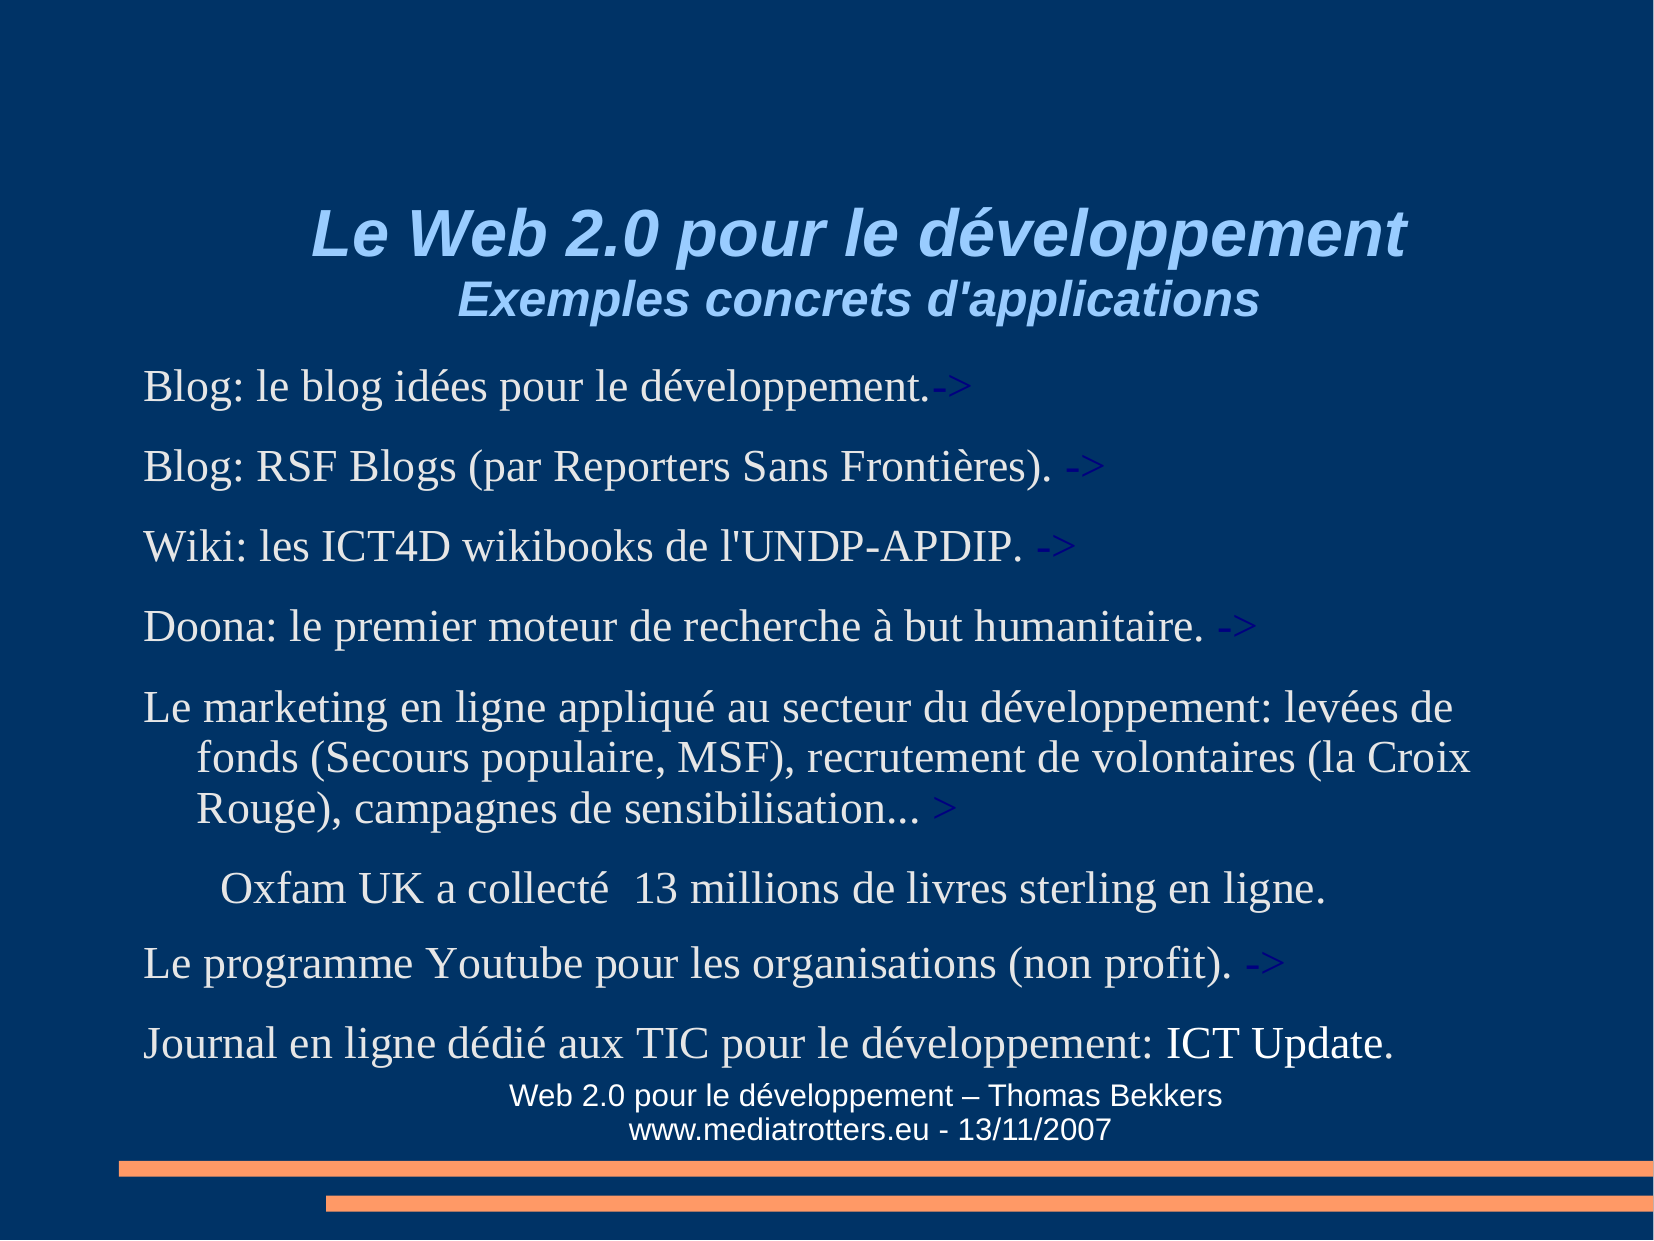

Le Web 2.0 pour le développement
Exemples concrets d'applications
# Blog: le blog idées pour le développement.->
Blog: RSF Blogs (par Reporters Sans Frontières). ->
Wiki: les ICT4D wikibooks de l'UNDP-APDIP. ->
Doona: le premier moteur de recherche à but humanitaire. ->
Le marketing en ligne appliqué au secteur du développement: levées de fonds (Secours populaire, MSF), recrutement de volontaires (la Croix Rouge), campagnes de sensibilisation... >
Oxfam UK a collecté 13 millions de livres sterling en ligne.
Le programme Youtube pour les organisations (non profit). ->
Journal en ligne dédié aux TIC pour le développement: ICT Update.